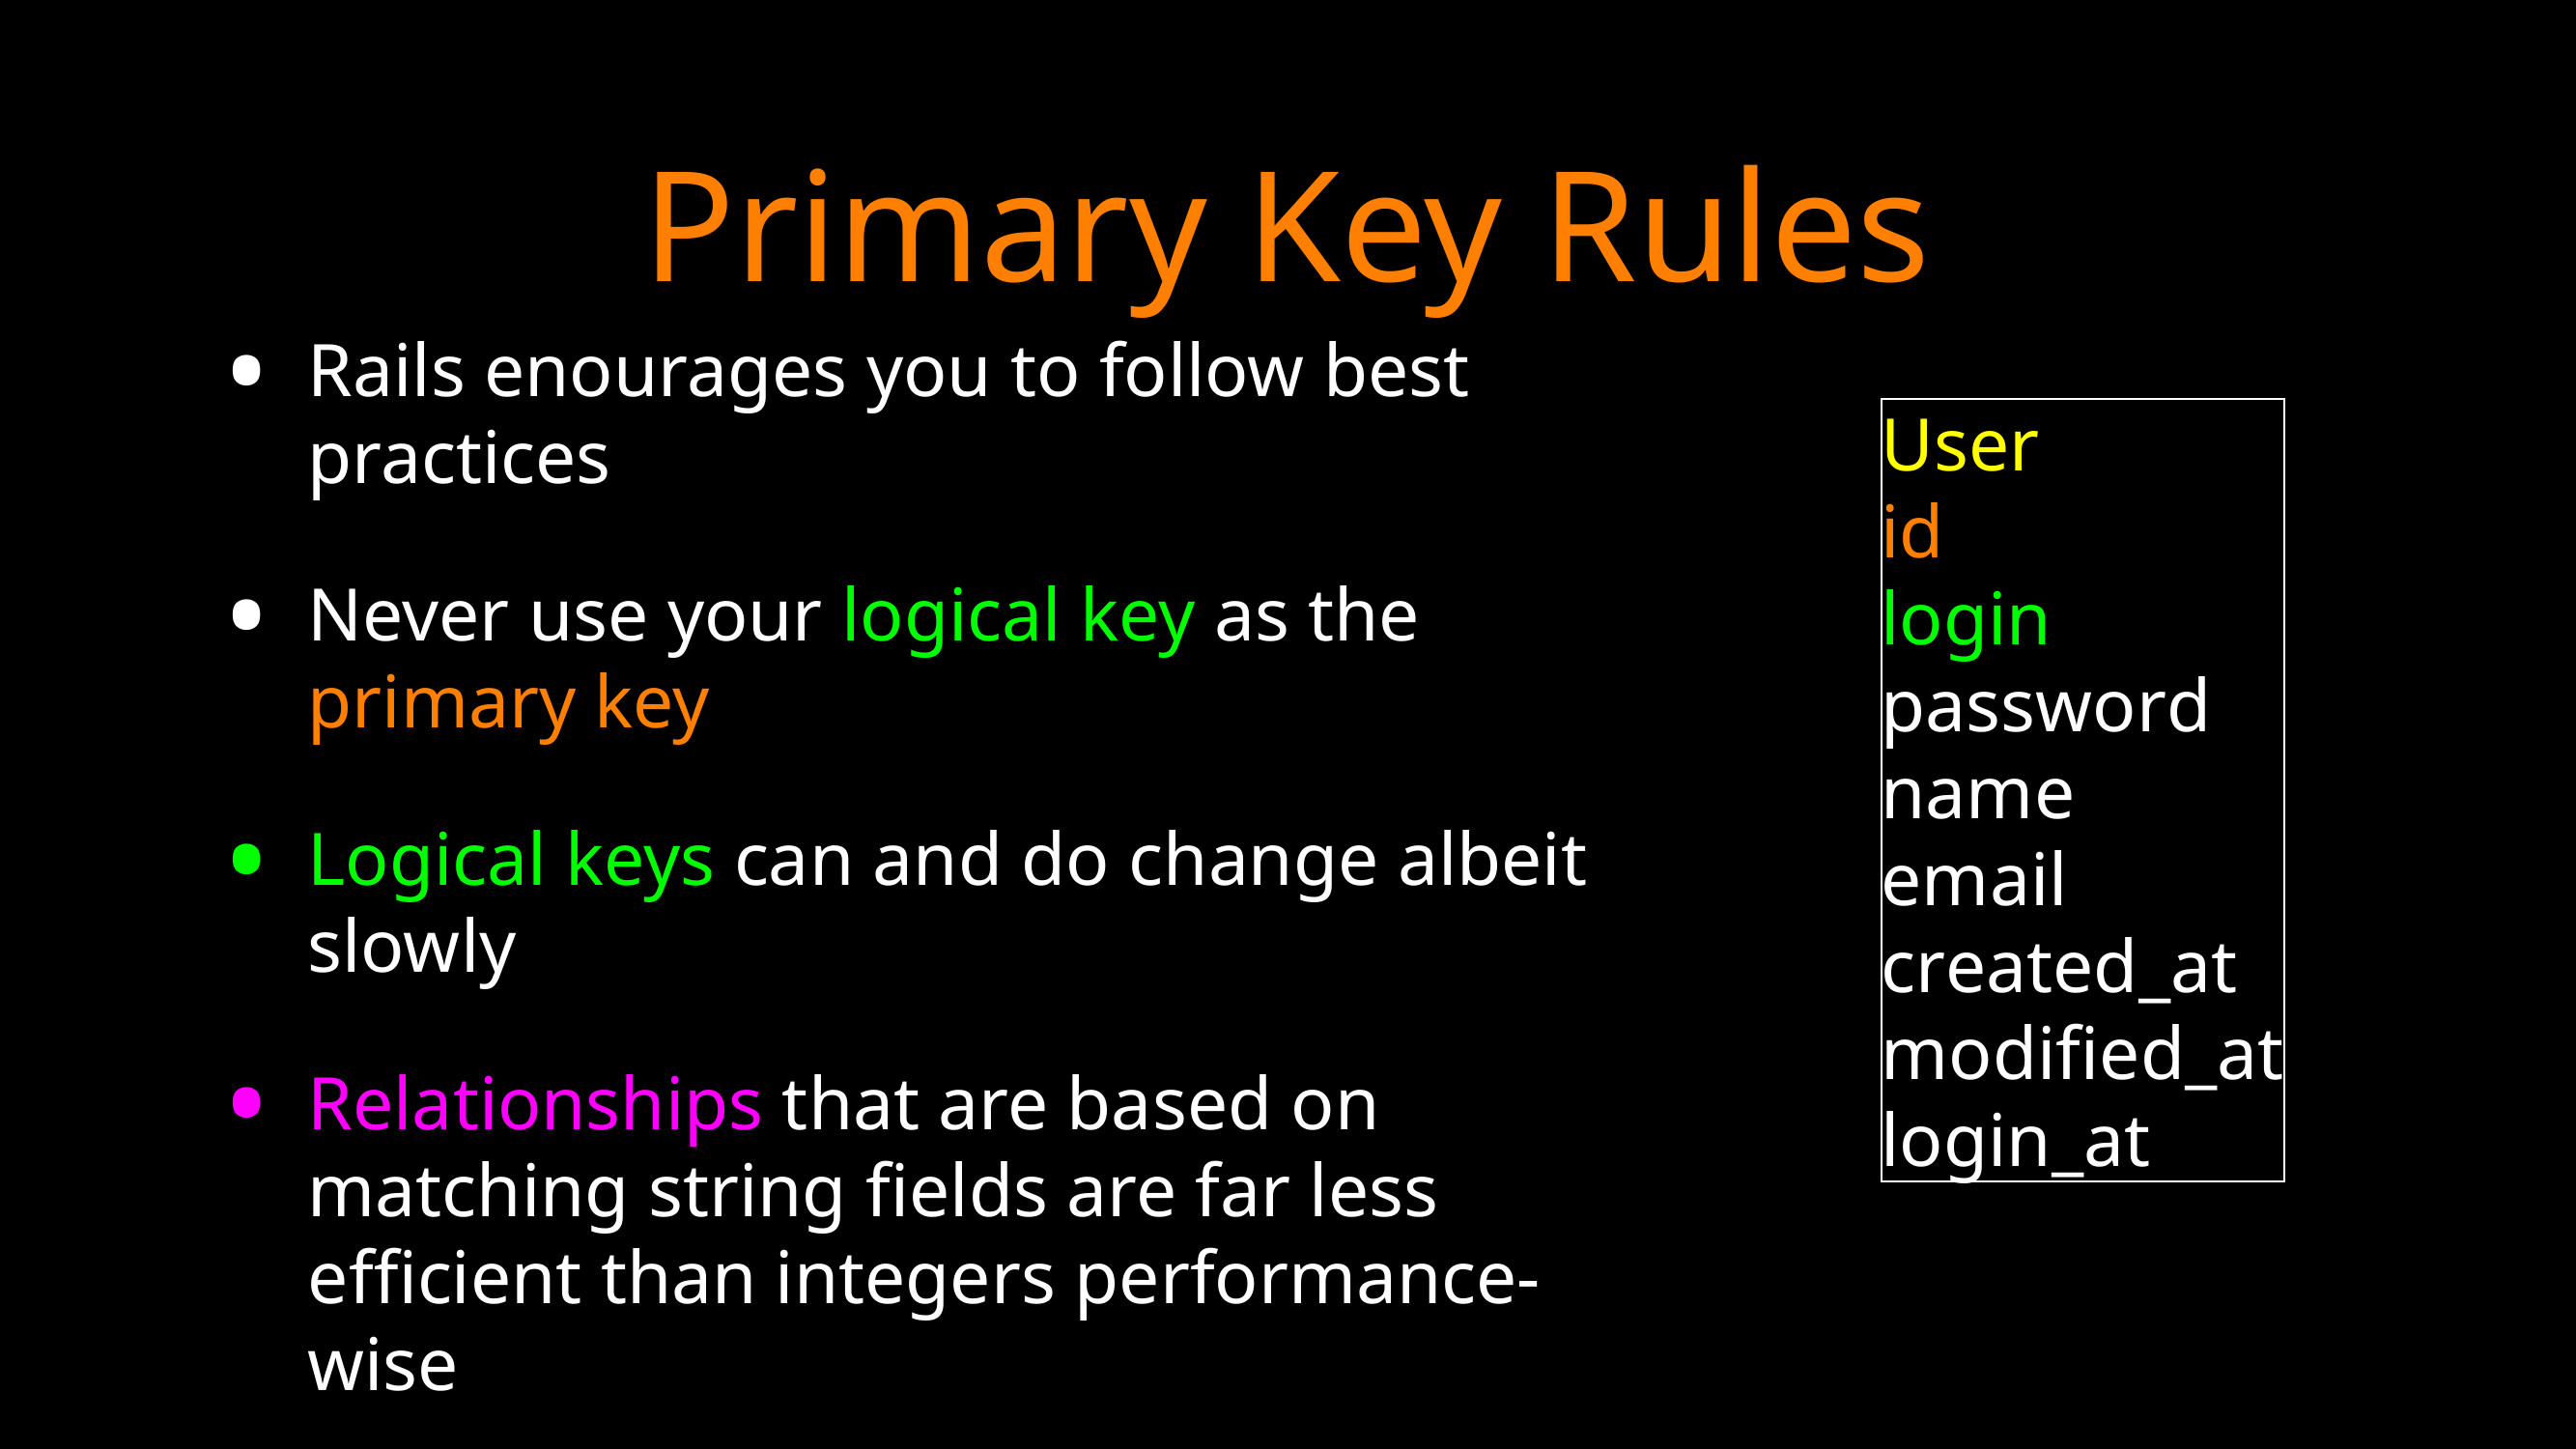

# Primary Key Rules
Rails enourages you to follow best practices
Never use your logical key as the primary key
Logical keys can and do change albeit slowly
Relationships that are based on matching string fields are far less efficient than integers performance-wise
User
id
login
password
name
email
created_at
modified_at
login_at